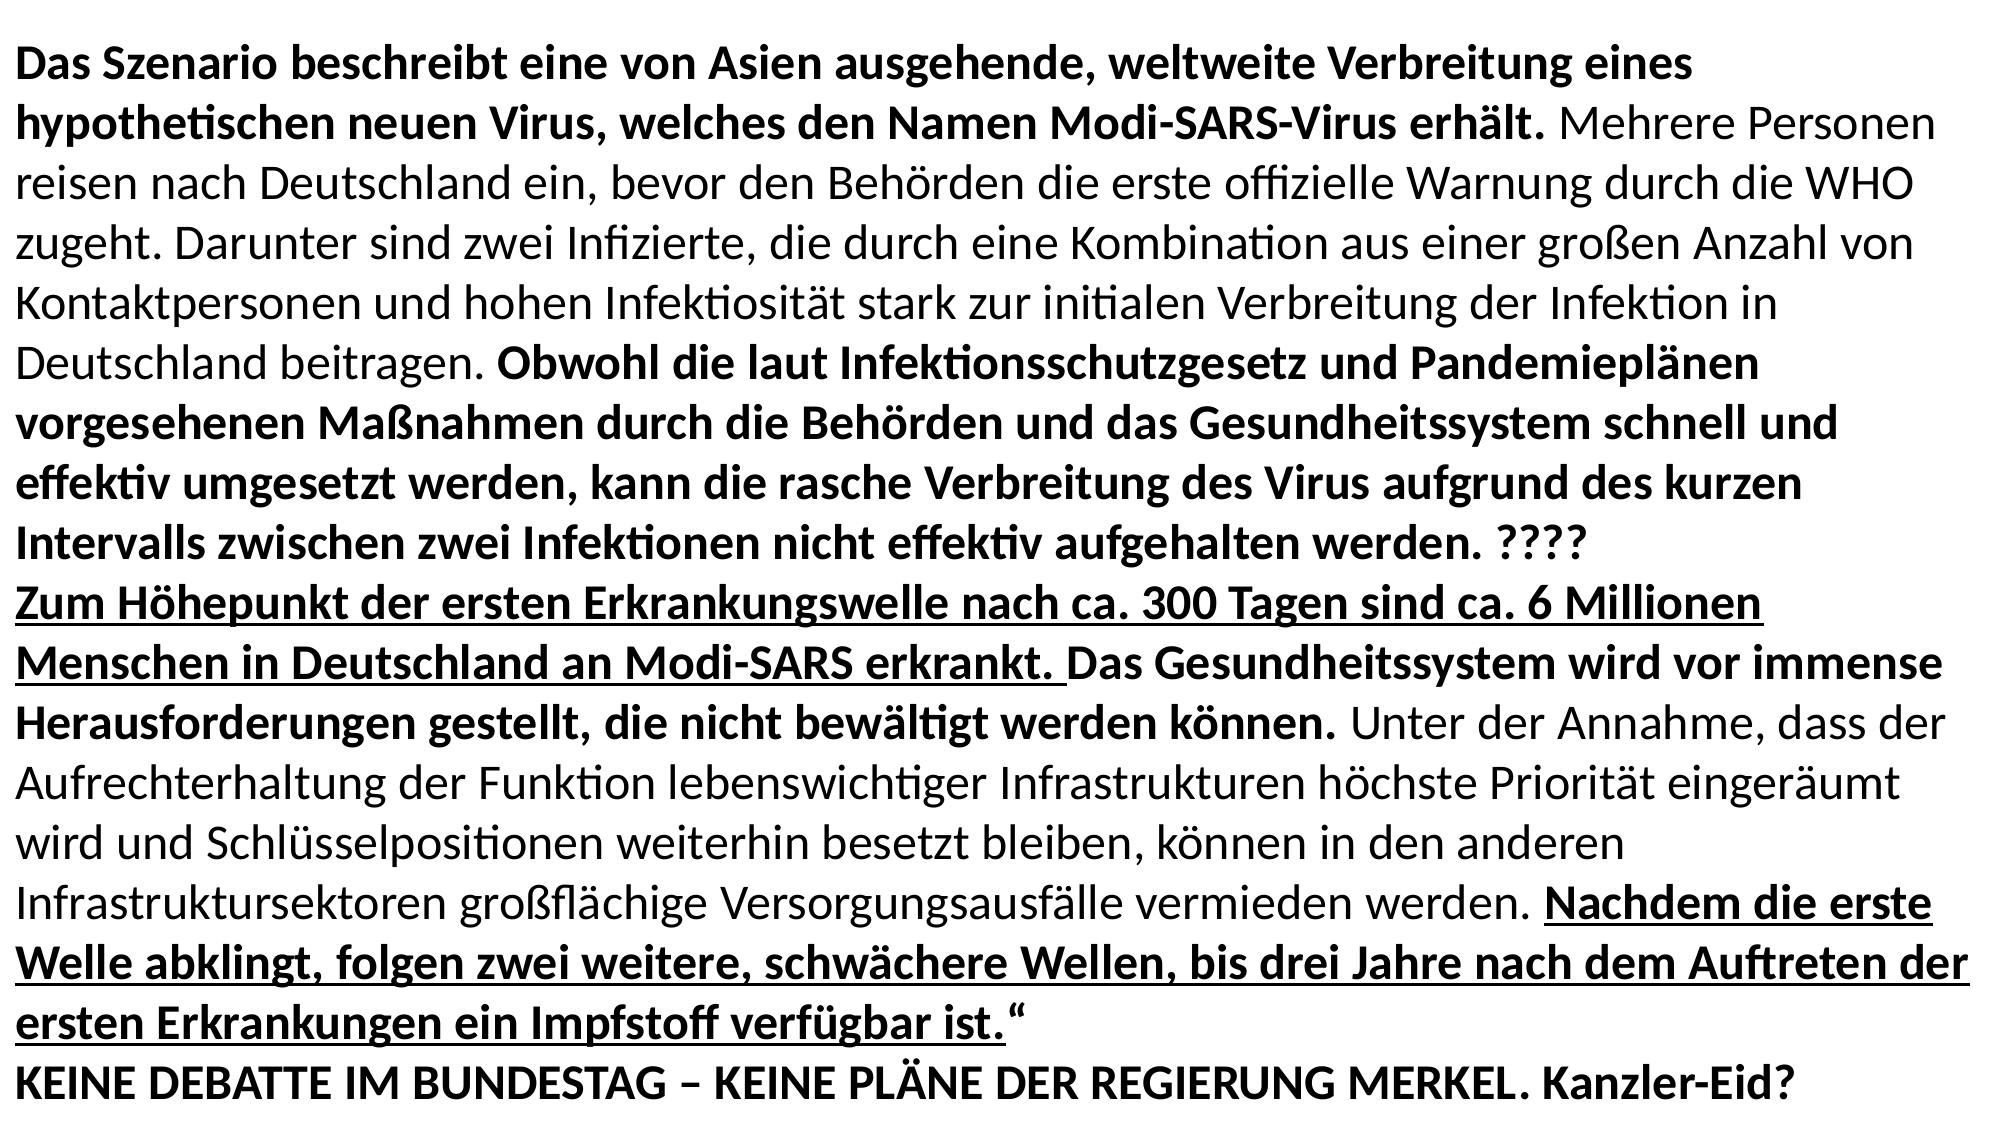

Das Szenario beschreibt eine von Asien ausgehende, weltweite Verbreitung eines hypothetischen neuen Virus, welches den Namen Modi-SARS-Virus erhält. Mehrere Personen reisen nach Deutschland ein, bevor den Behörden die erste offizielle Warnung durch die WHO zugeht. Darunter sind zwei Infizierte, die durch eine Kombination aus einer großen Anzahl von Kontaktpersonen und hohen Infektiosität stark zur initialen Verbreitung der Infektion in Deutschland beitragen. Obwohl die laut Infektionsschutzgesetz und Pandemieplänen vorgesehenen Maßnahmen durch die Behörden und das Gesundheitssystem schnell und effektiv umgesetzt werden, kann die rasche Verbreitung des Virus aufgrund des kurzen Intervalls zwischen zwei Infektionen nicht effektiv aufgehalten werden. ????
Zum Höhepunkt der ersten Erkrankungswelle nach ca. 300 Tagen sind ca. 6 Millionen Menschen in Deutschland an Modi-SARS erkrankt. Das Gesundheitssystem wird vor immense Herausforderungen gestellt, die nicht bewältigt werden können. Unter der Annahme, dass der Aufrechterhaltung der Funktion lebenswichtiger Infrastrukturen höchste Priorität eingeräumt wird und Schlüsselpositionen weiterhin besetzt bleiben, können in den anderen Infrastruktursektoren großflächige Versorgungsausfälle vermieden werden. Nachdem die erste Welle abklingt, folgen zwei weitere, schwächere Wellen, bis drei Jahre nach dem Auftreten der ersten Erkrankungen ein Impfstoff verfügbar ist.“
KEINE DEBATTE IM BUNDESTAG – KEINE PLÄNE DER REGIERUNG MERKEL. Kanzler-Eid?